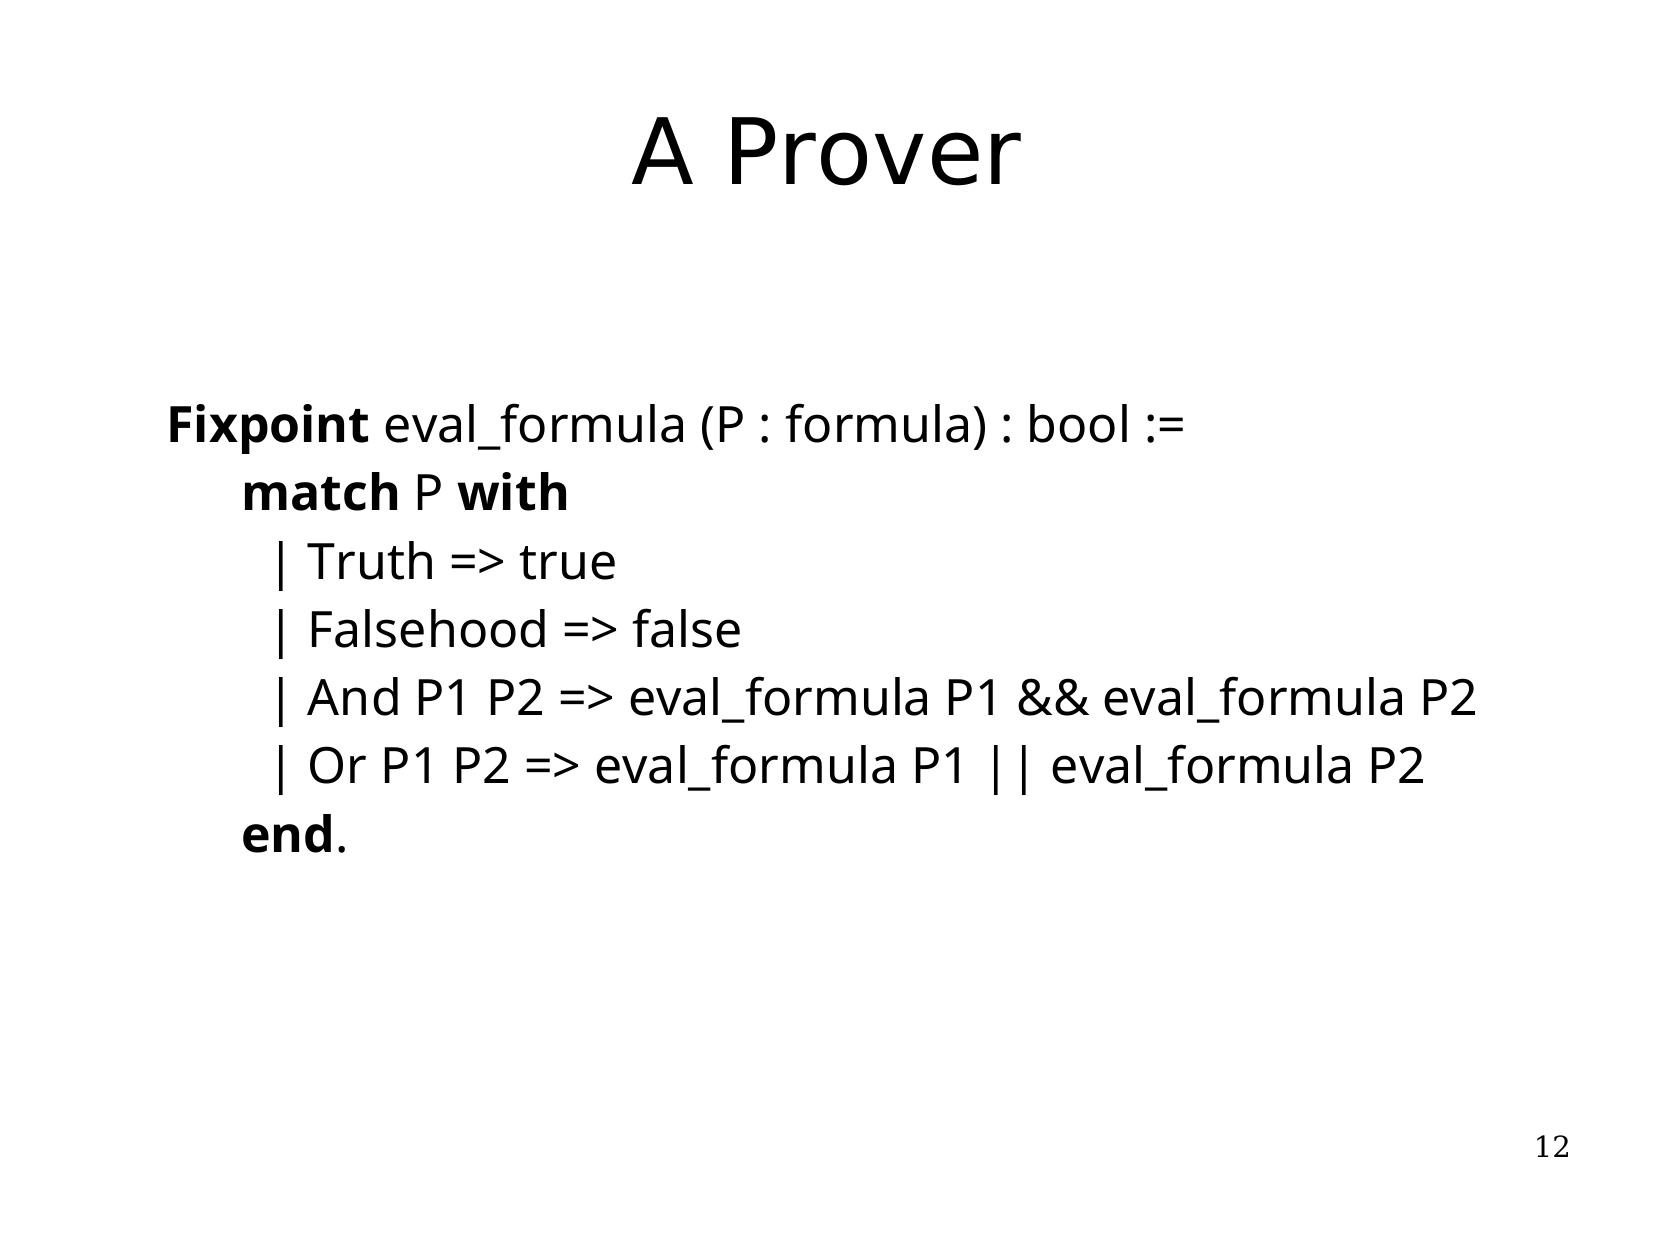

# A Prover
Fixpoint eval_formula (P : formula) : bool :=
	match P with
	 | Truth => true
	 | Falsehood => false
	 | And P1 P2 => eval_formula P1 && eval_formula P2
	 | Or P1 P2 => eval_formula P1 || eval_formula P2
	end.
12